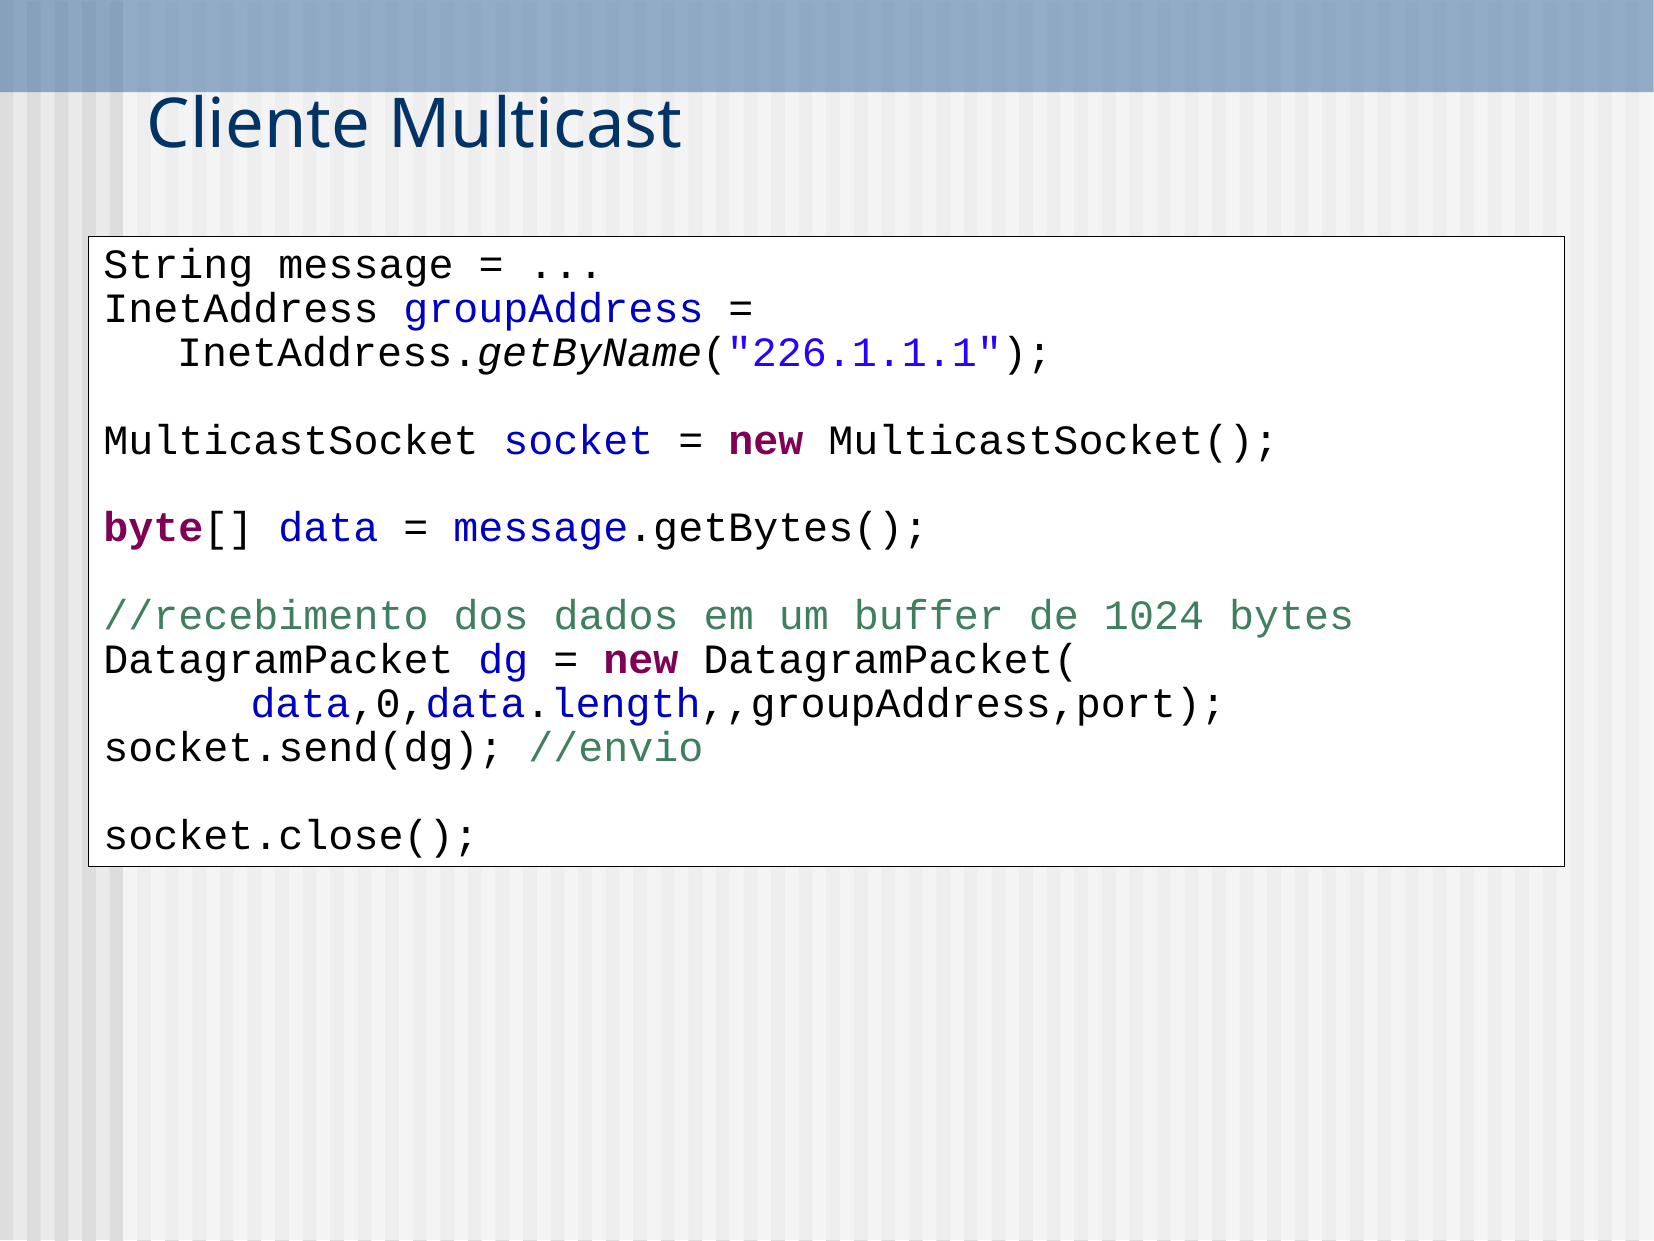

# Cliente Multicast
String message = ...
InetAddress groupAddress =
	InetAddress.getByName("226.1.1.1");
MulticastSocket socket = new MulticastSocket();
byte[] data = message.getBytes();
//recebimento dos dados em um buffer de 1024 bytes
DatagramPacket dg = new DatagramPacket(
		data,0,data.length,,groupAddress,port);
socket.send(dg); //envio
socket.close();